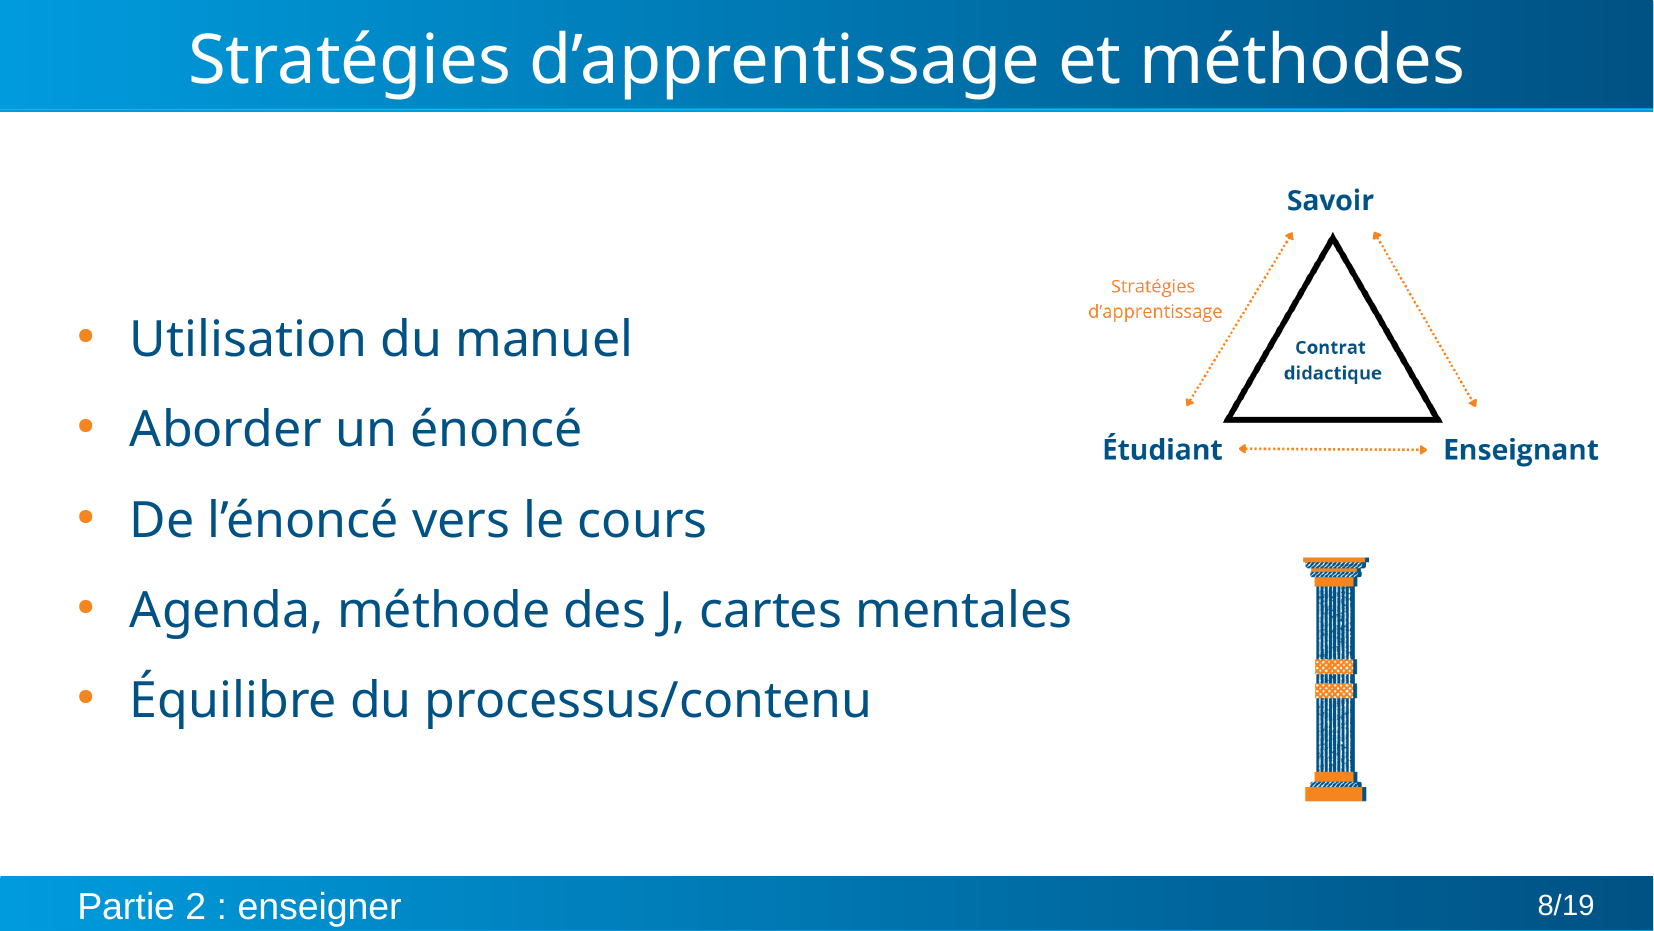

# Stratégies d’apprentissage et méthodes
Utilisation du manuel
Aborder un énoncé
De l’énoncé vers le cours
Agenda, méthode des J, cartes mentales
Équilibre du processus/contenu
Partie 2 : enseigner
8